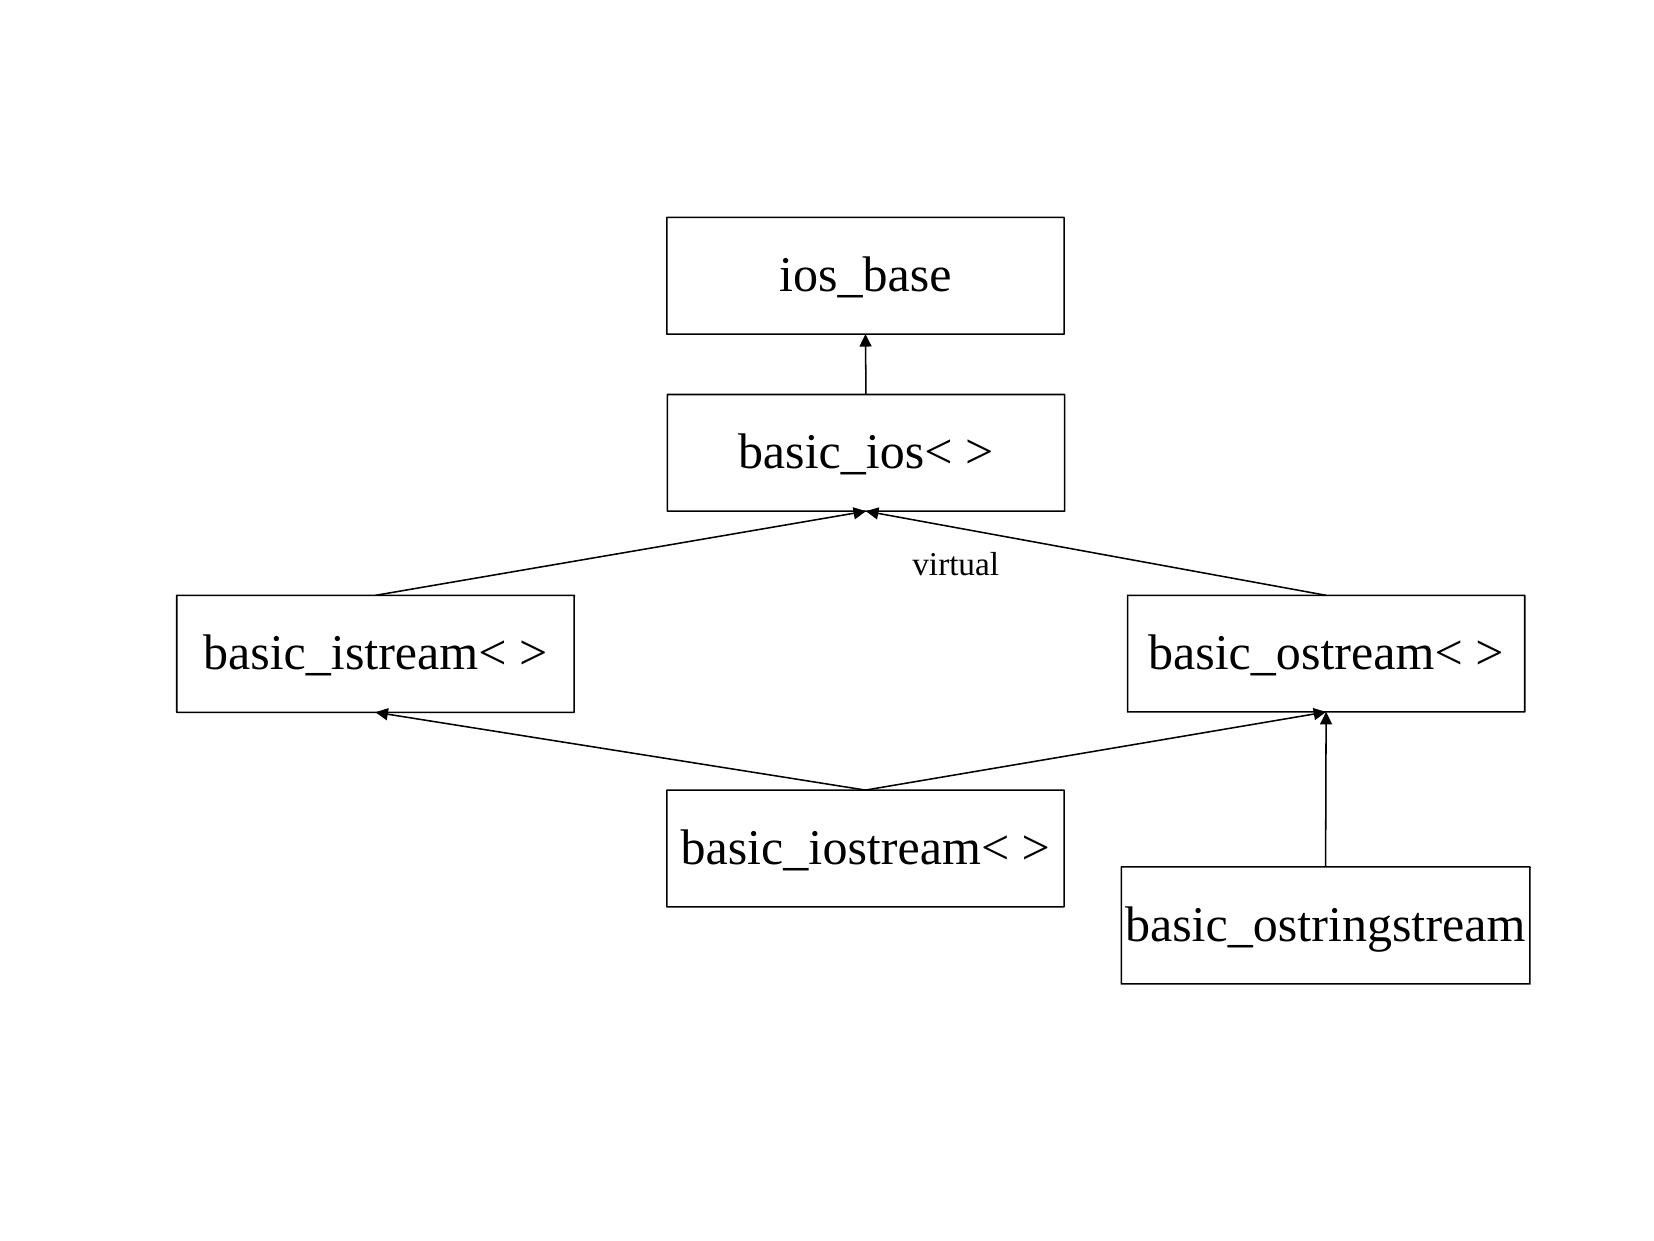

ios_base
basic_ios< >
virtual
basic_istream< >
basic_ostream< >
basic_iostream< >
basic_ostringstream